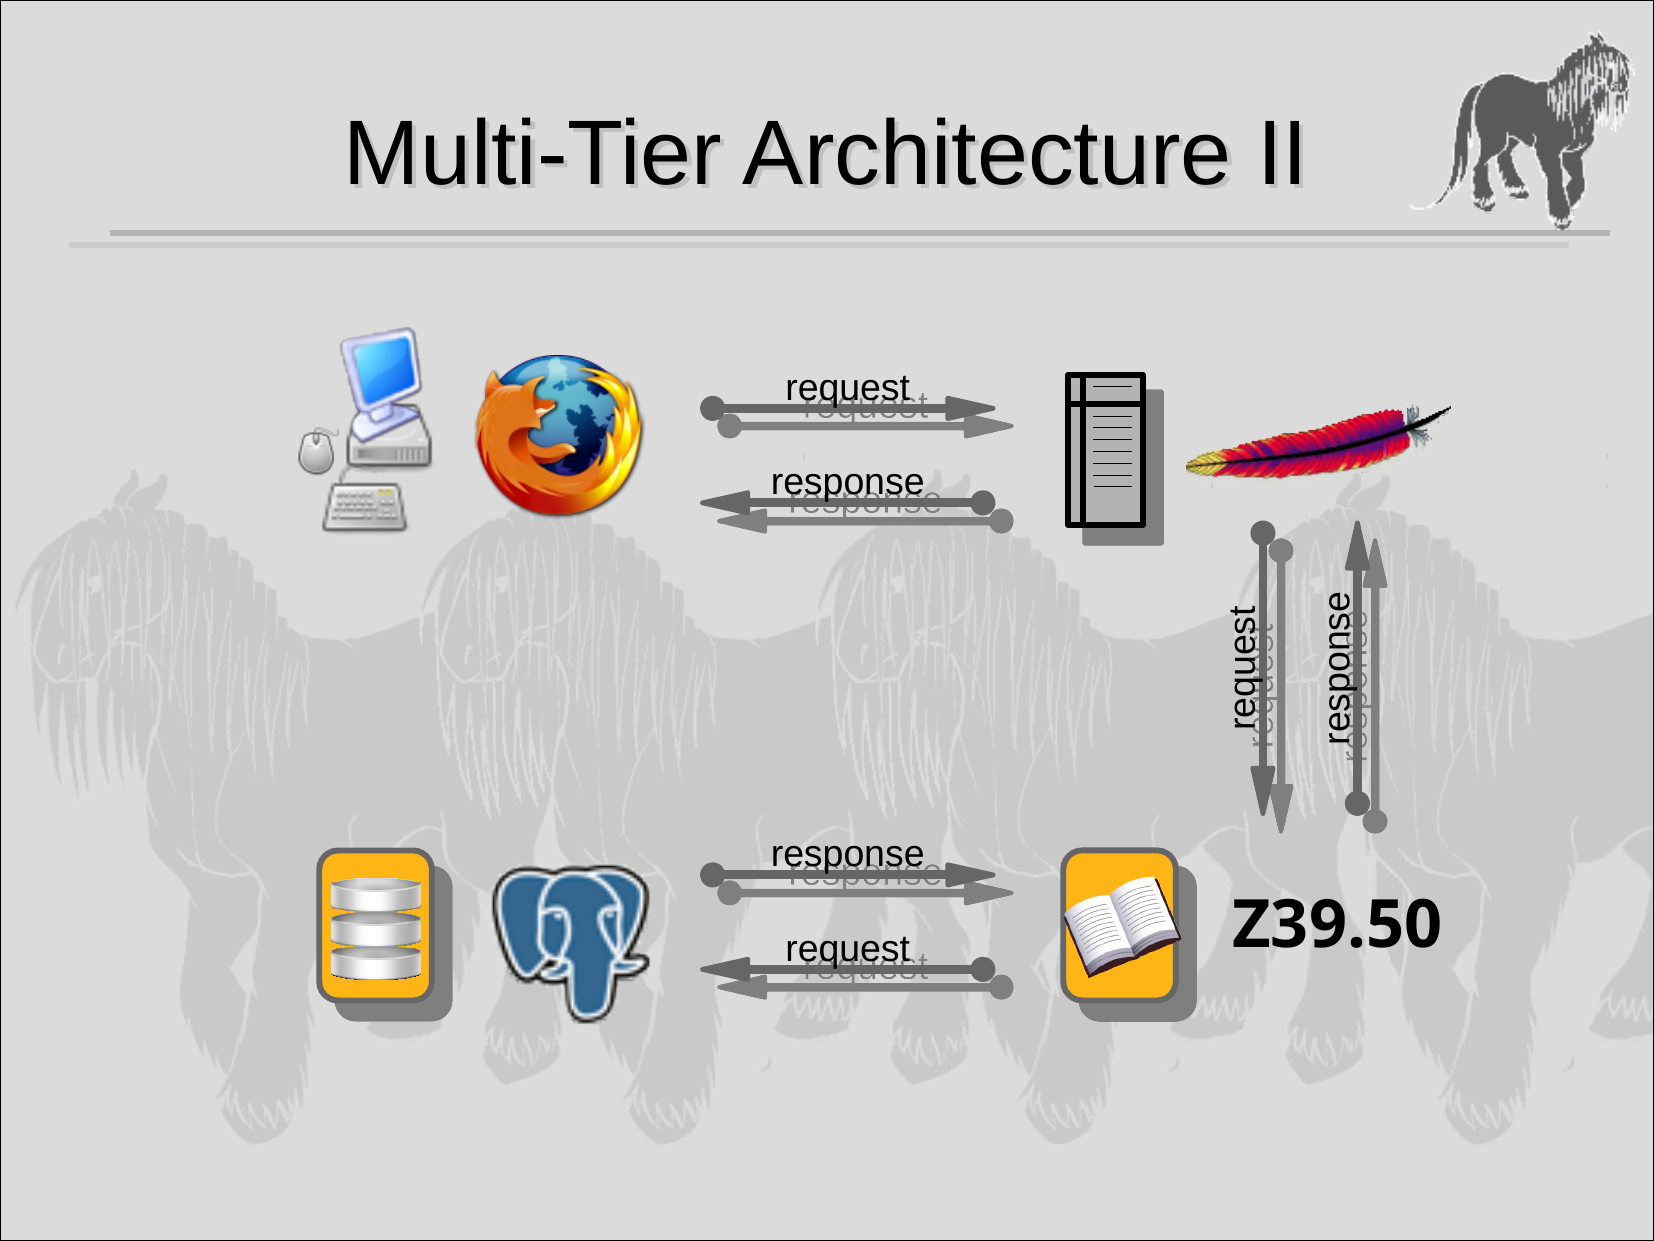

# Multi-Tier Architecture II
request
response
request
response
Z39.50
response
request